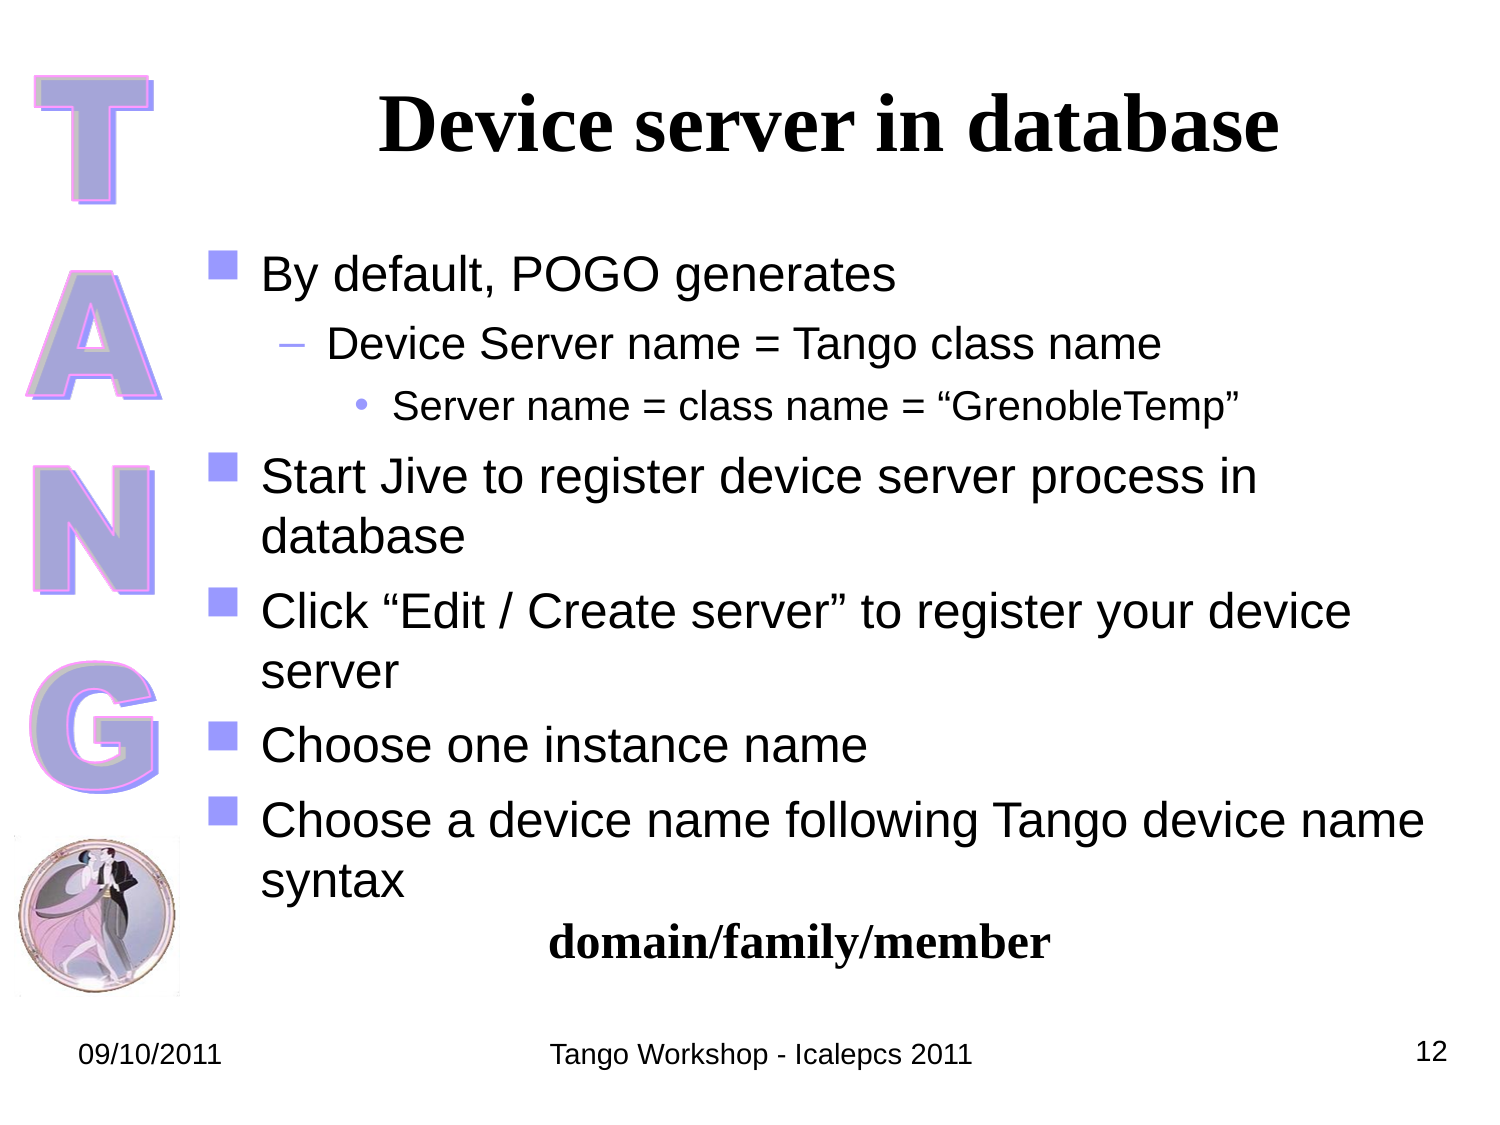

# Device server in database
By default, POGO generates
Device Server name = Tango class name
Server name = class name = “GrenobleTemp”
Start Jive to register device server process in database
Click “Edit / Create server” to register your device server
Choose one instance name
Choose a device name following Tango device name syntax
domain/family/member
12
09/10/2011
Tango workshop - Icalepcs 2011